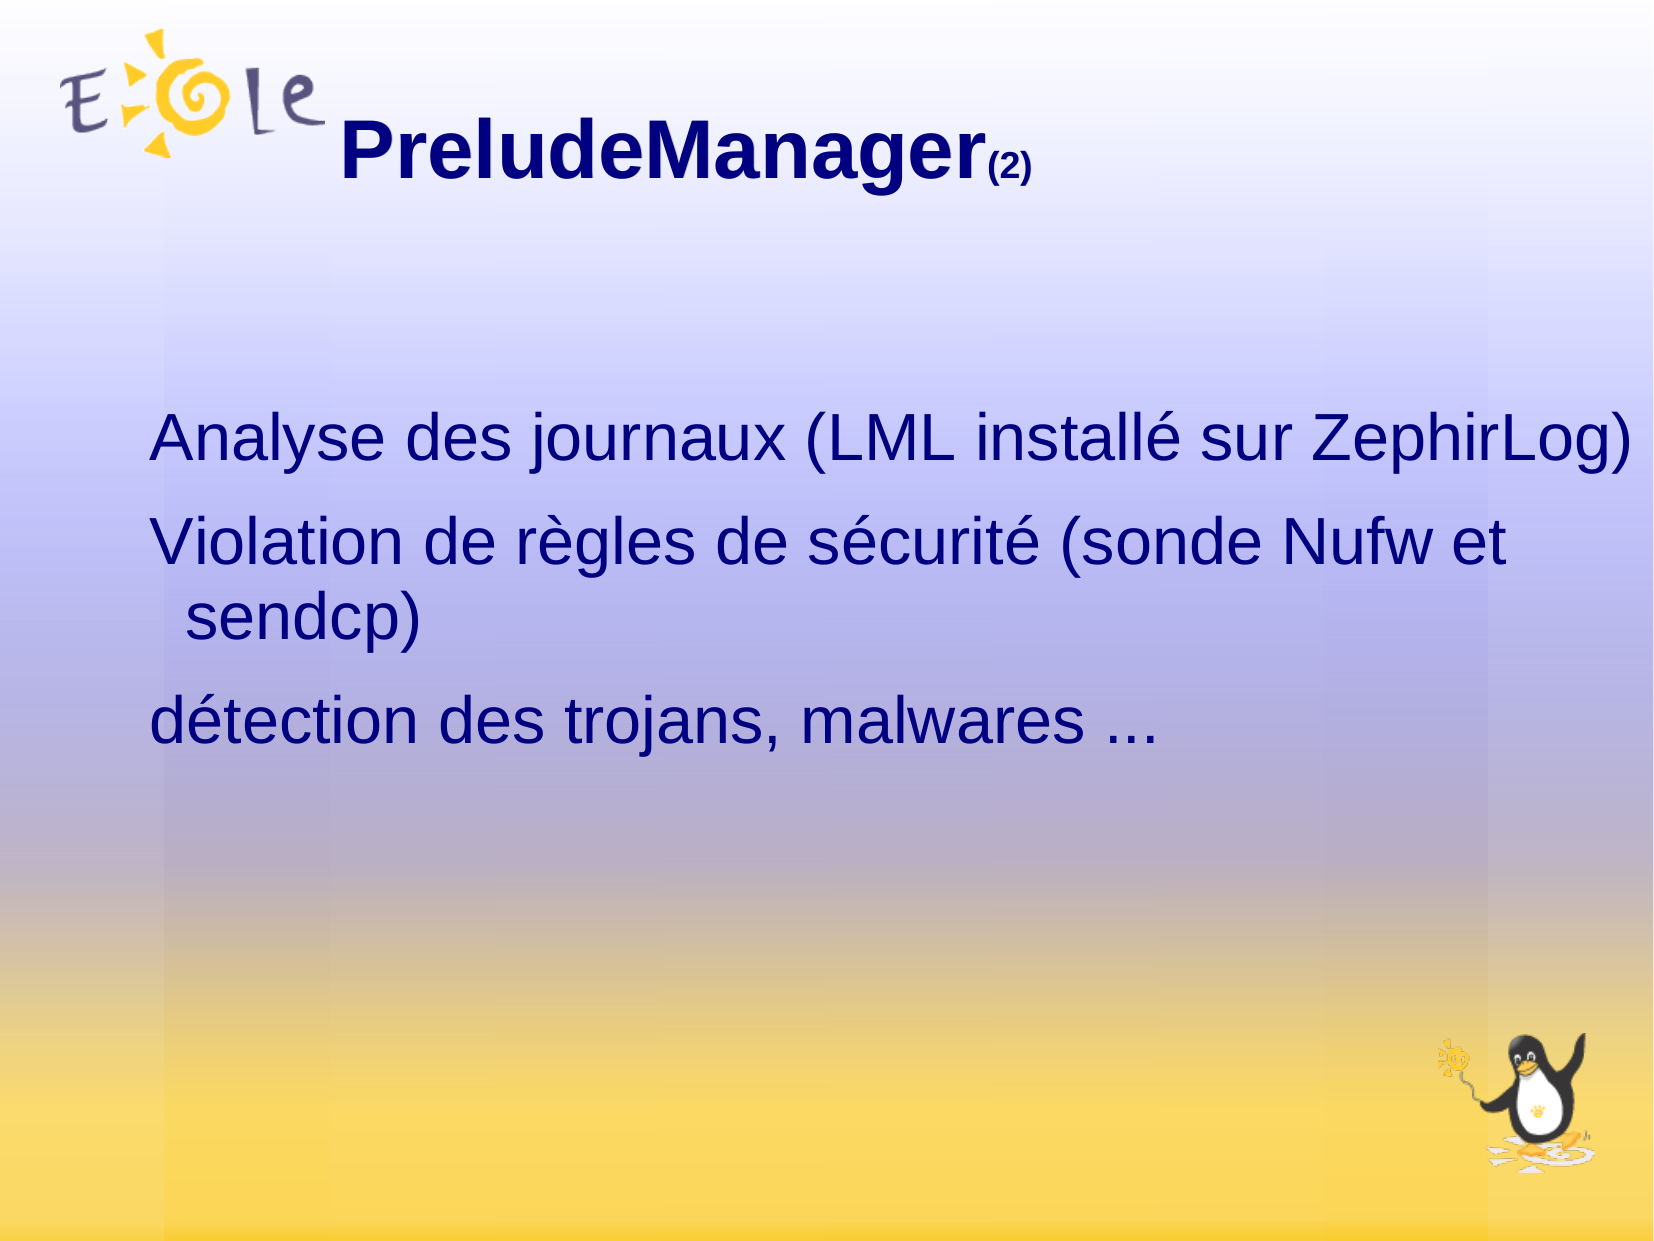

PreludeManager(2)
Analyse des journaux (LML installé sur ZephirLog)
Violation de règles de sécurité (sonde Nufw et sendcp)
détection des trojans, malwares ...